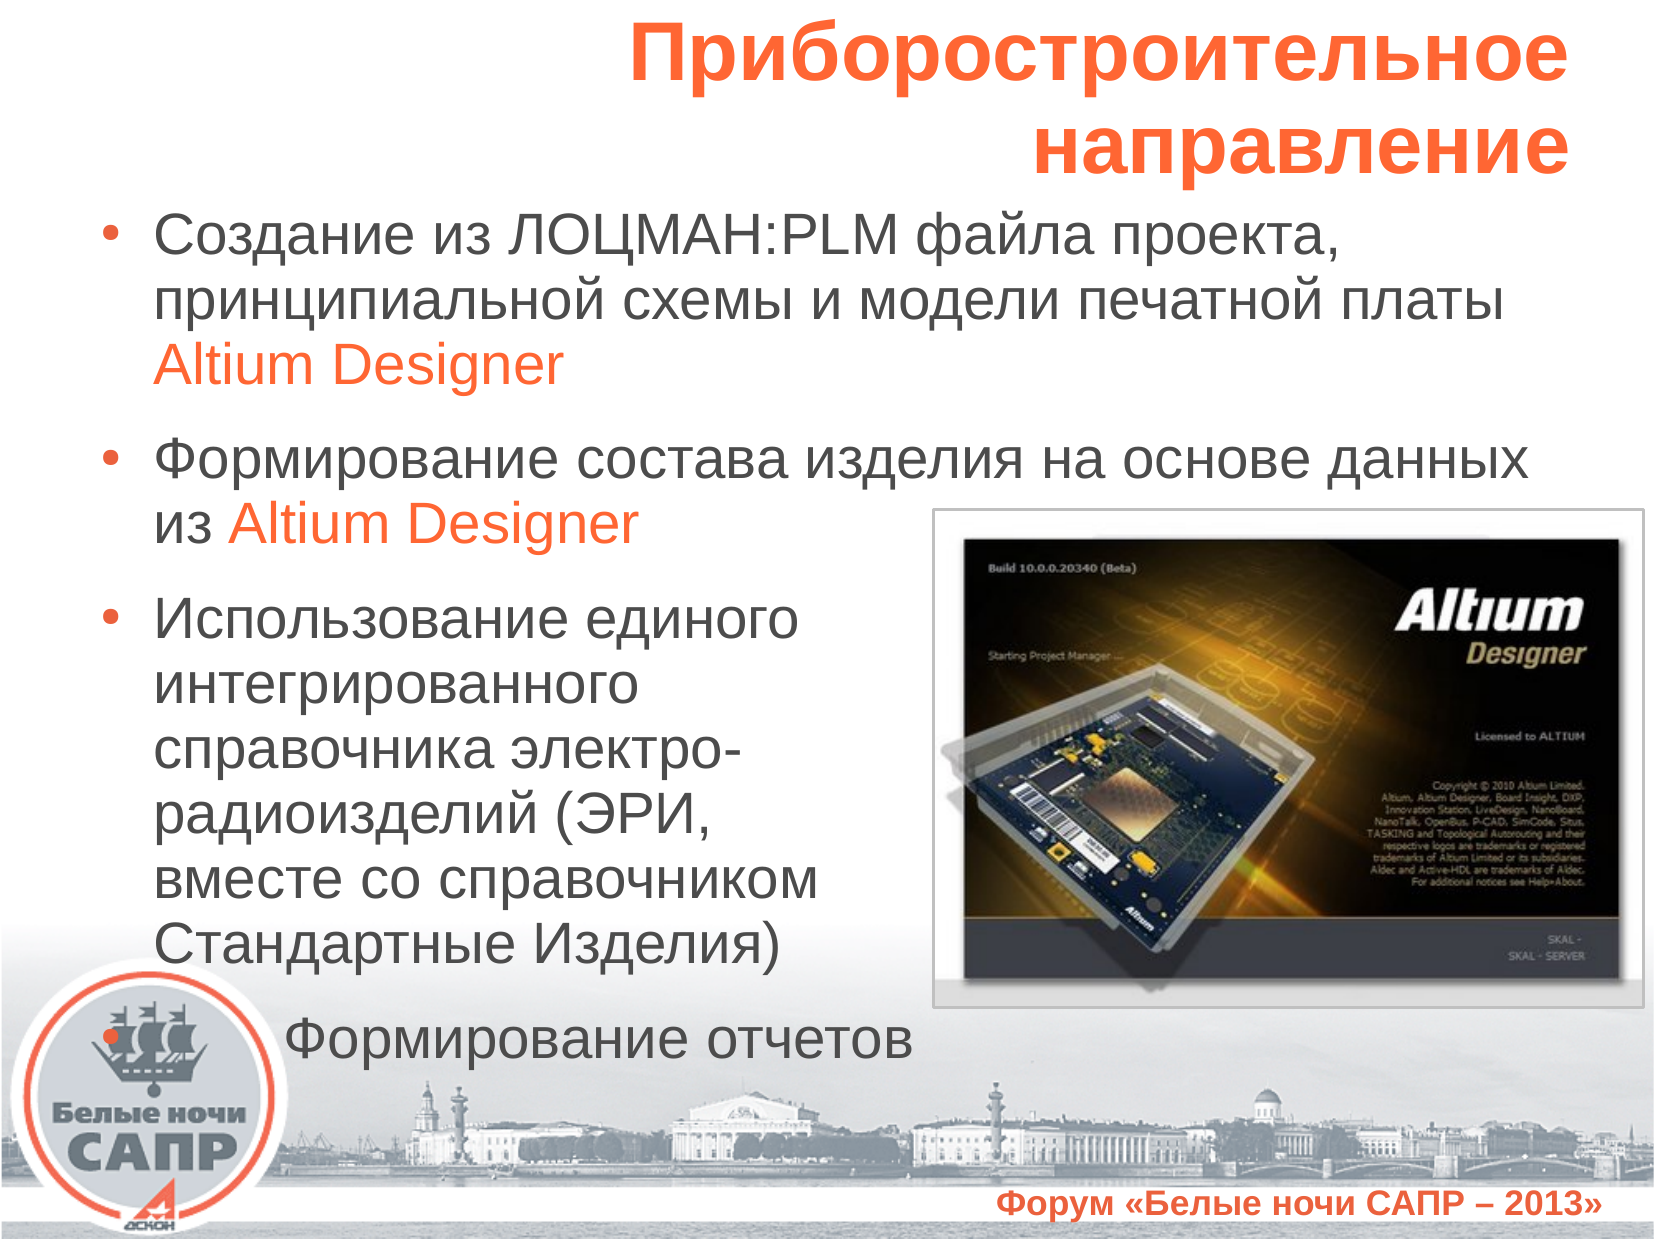

# Приборостроительное направление
Создание из ЛОЦМАН:PLM файла проекта, принципиальной схемы и модели печатной платы Altium Designer
Формирование состава изделия на основе данных из Altium Designer
Использование единого интегрированного справочника электро- радиоизделий (ЭРИ, вместе со справочником Стандартные Изделия)
 Формирование отчетов